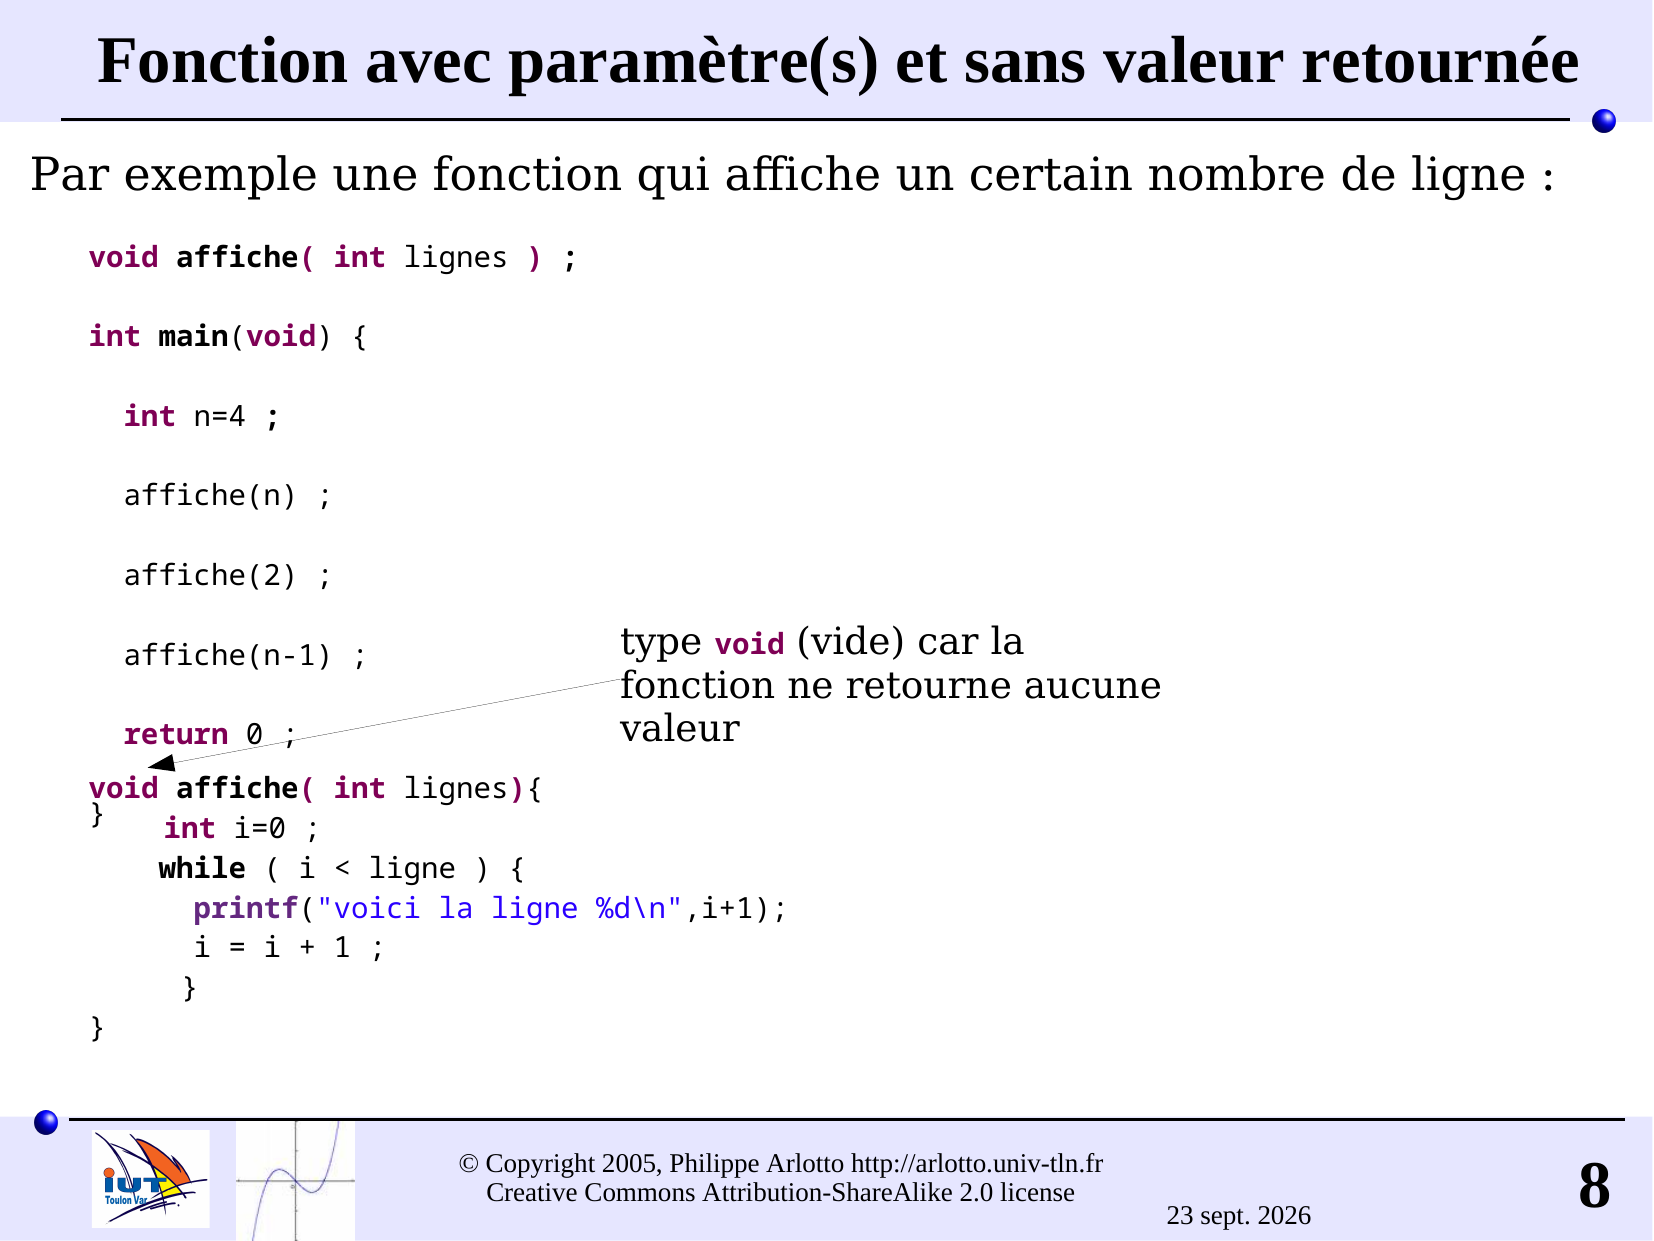

# Fonction avec paramètre(s) et sans valeur retournée
Par exemple une fonction qui affiche un certain nombre de ligne :
void affiche( int lignes ) ;
int main(void) {
 int n=4 ;
 affiche(n) ;
 affiche(2) ;
 affiche(n-1) ;
 return 0 ;
}
type void (vide) car la fonction ne retourne aucune valeur
void affiche( int lignes){
	int i=0 ;
 while ( i < ligne ) {
 printf("voici la ligne %d\n",i+1);
 i = i + 1 ;
	 }
}